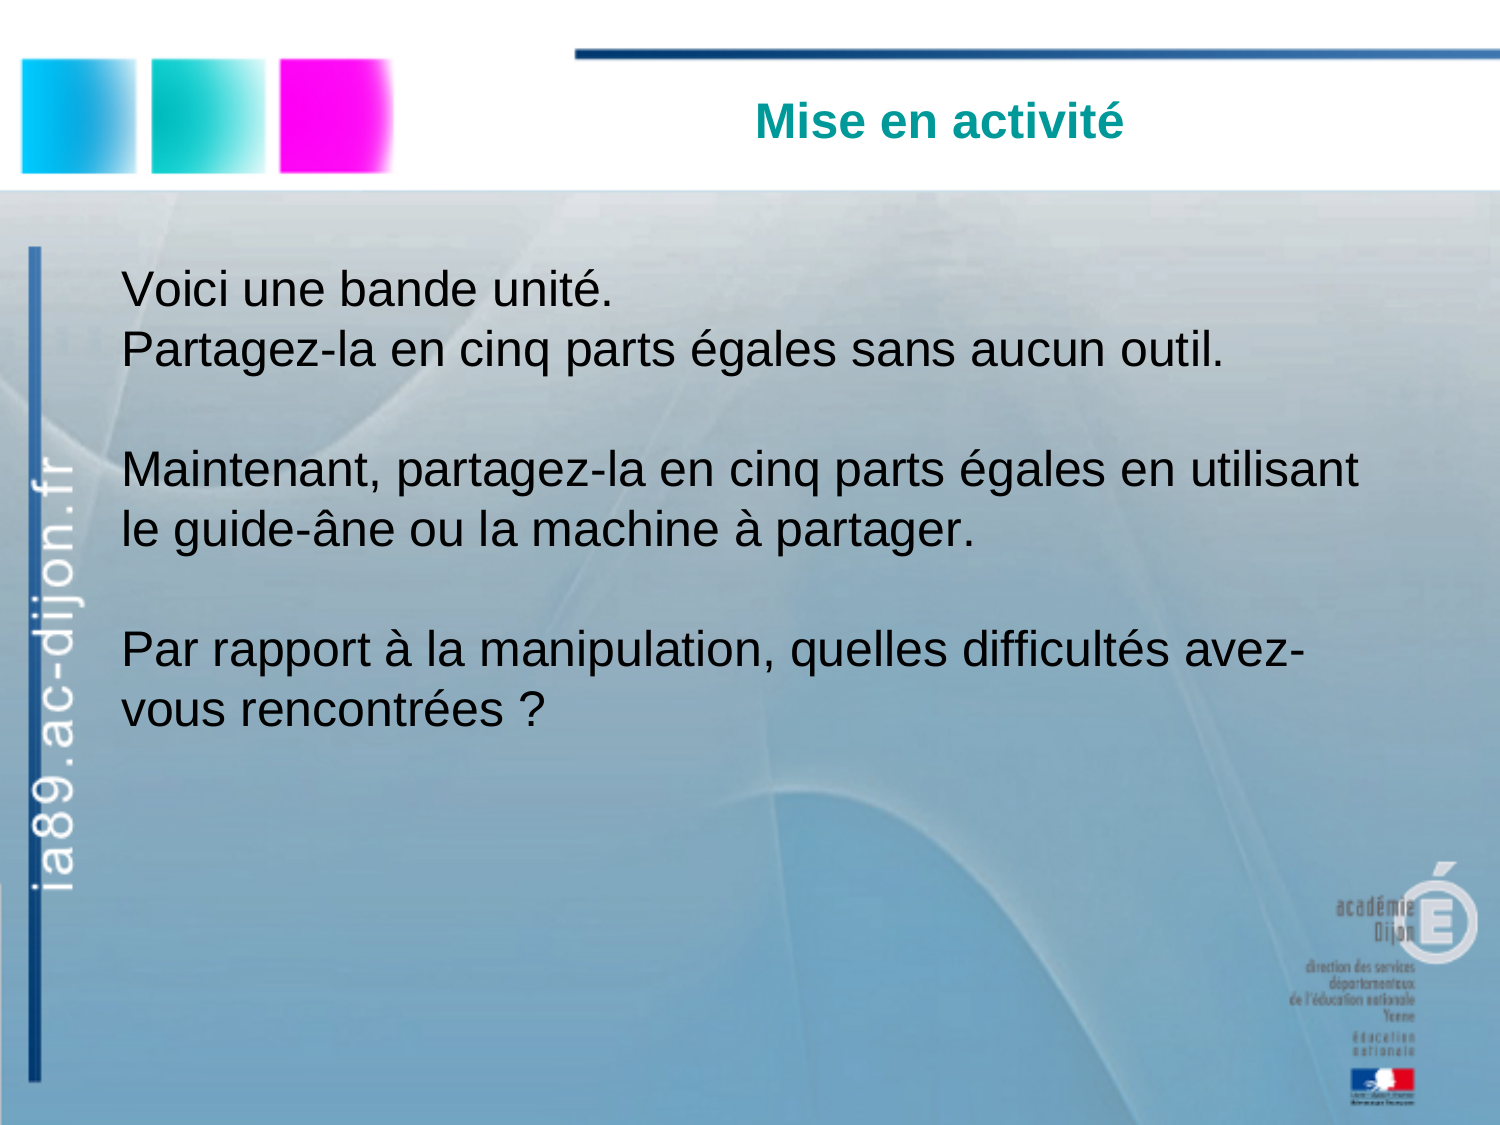

# Mise en activité
Voici une bande unité.
Partagez-la en cinq parts égales sans aucun outil.
Maintenant, partagez-la en cinq parts égales en utilisant le guide-âne ou la machine à partager.
Par rapport à la manipulation, quelles difficultés avez-vous rencontrées ?